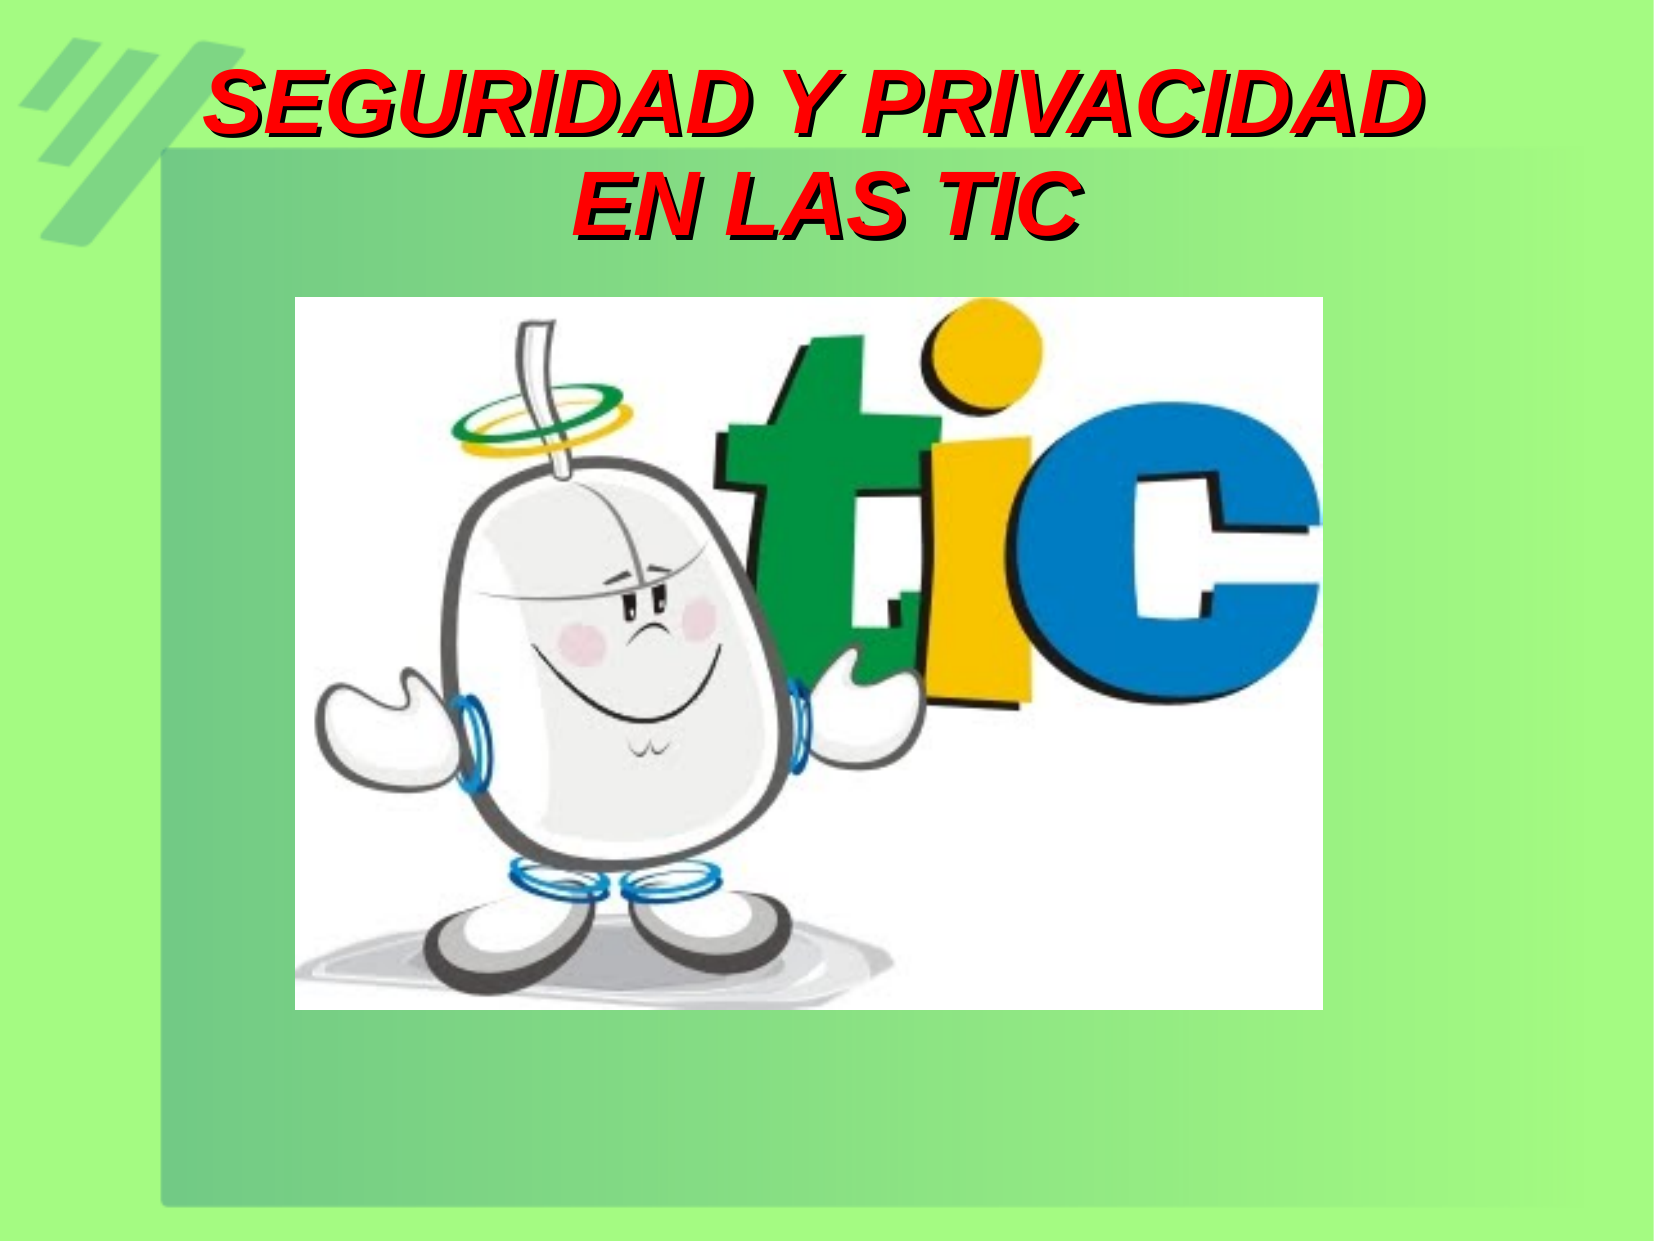

# SEGURIDAD Y PRIVACIDAD EN LAS TIC